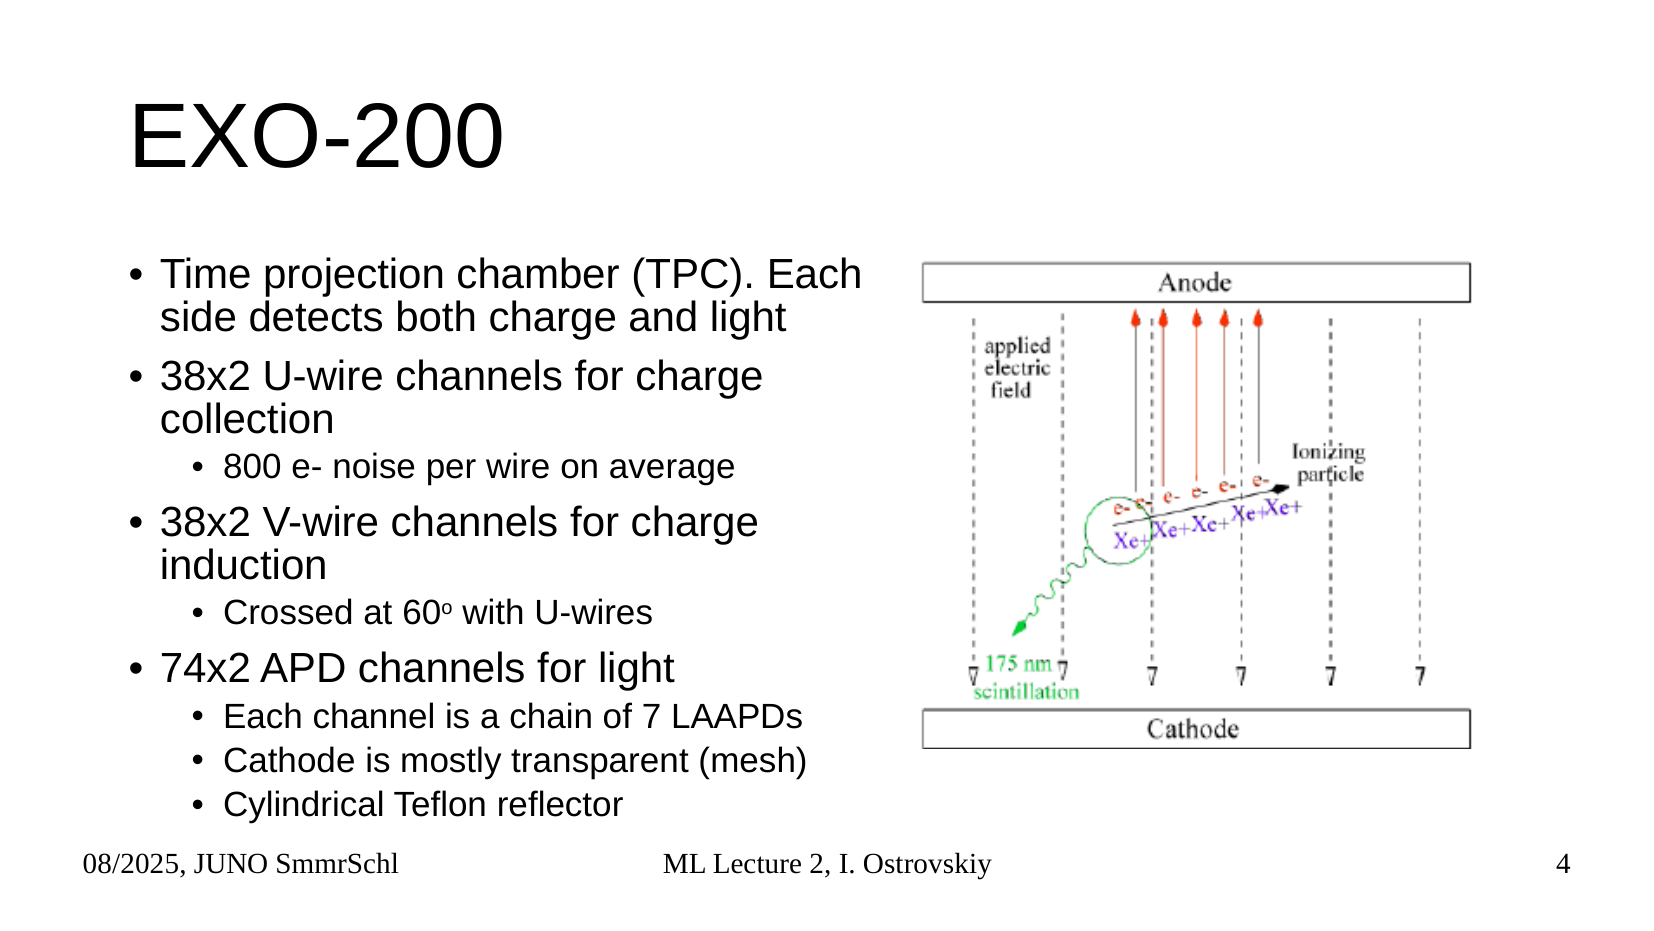

# EXO-200
Time projection chamber (TPC). Each side detects both charge and light
38x2 U-wire channels for charge collection
800 e- noise per wire on average
38x2 V-wire channels for charge induction
Crossed at 60o with U-wires
74x2 APD channels for light
Each channel is a chain of 7 LAAPDs
Cathode is mostly transparent (mesh)
Cylindrical Teflon reflector
08/2025, JUNO SmmrSchl
ML Lecture 2, I. Ostrovskiy
4